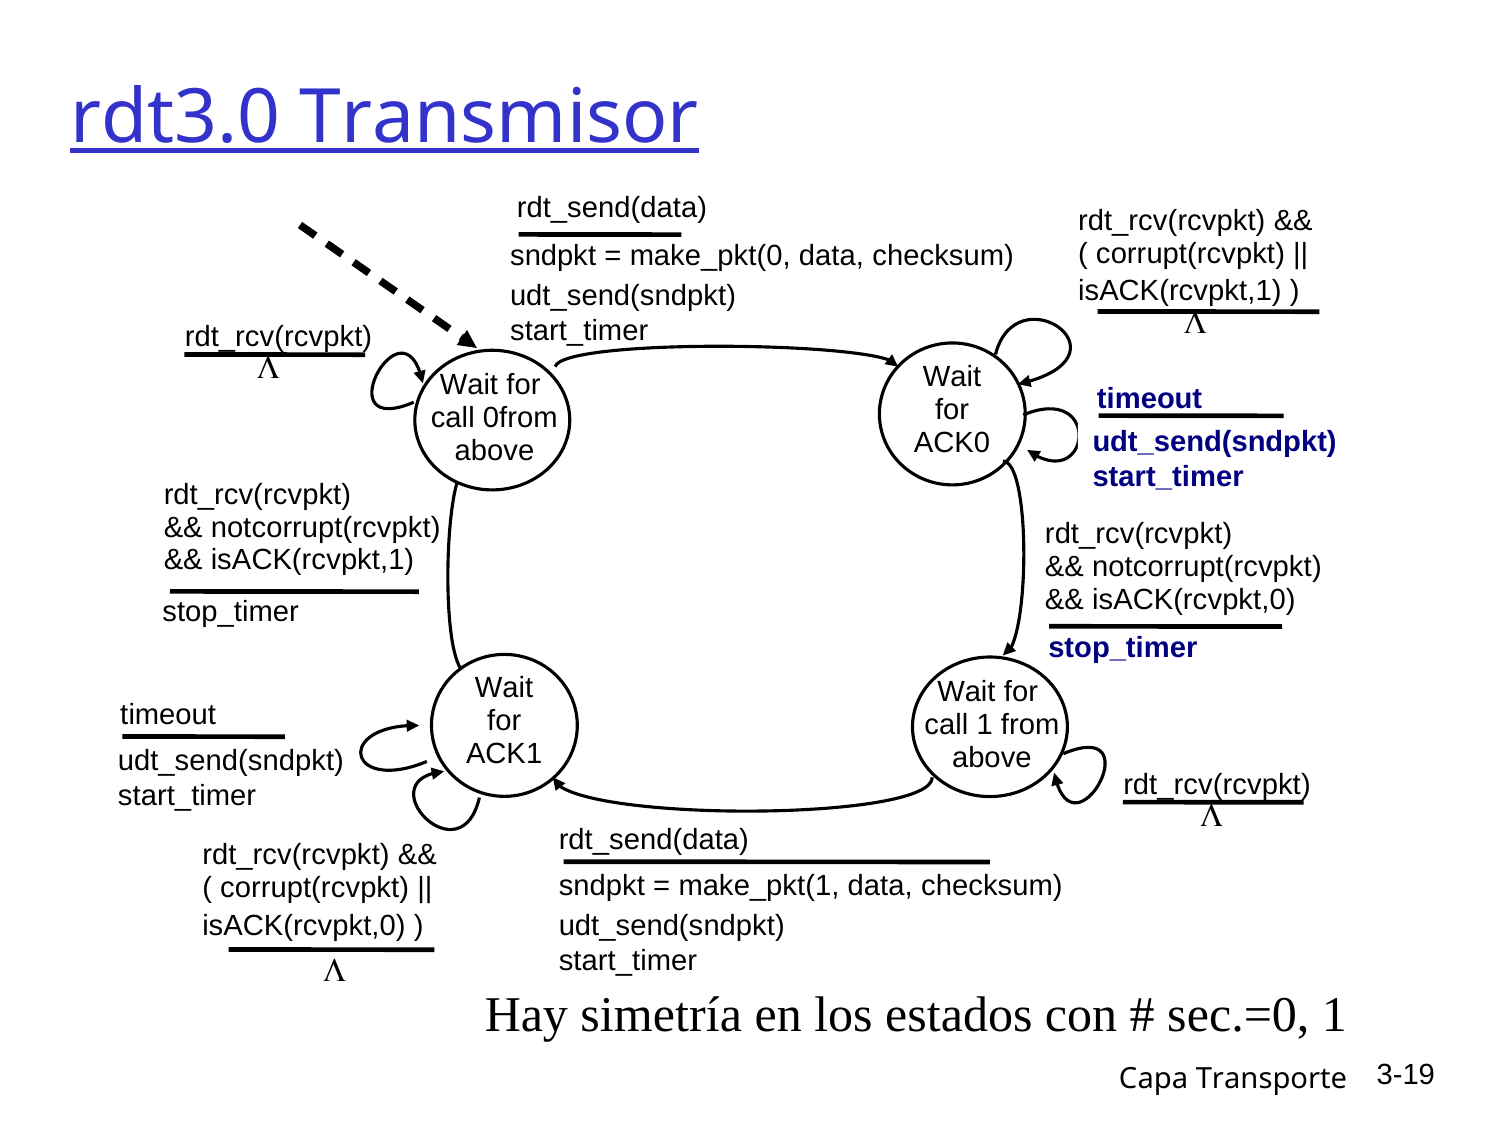

# rdt3.0 Transmisor
rdt_send(data)‏
rdt_rcv(rcvpkt) &&
( corrupt(rcvpkt) ||
isACK(rcvpkt,1) )‏
sndpkt = make_pkt(0, data, checksum)‏
udt_send(sndpkt)‏
start_timer

rdt_rcv(rcvpkt)‏
Wait for ACK0

Wait for
call 0from above
timeout
udt_send(sndpkt)‏
start_timer
rdt_rcv(rcvpkt)
&& notcorrupt(rcvpkt)
&& isACK(rcvpkt,1)
rdt_rcv(rcvpkt)
&& notcorrupt(rcvpkt)
&& isACK(rcvpkt,0)
stop_timer
stop_timer
Wait for ACK1
Wait for
call 1 from above
timeout
udt_send(sndpkt)‏
start_timer
rdt_rcv(rcvpkt)‏

rdt_send(data)‏
rdt_rcv(rcvpkt) &&
( corrupt(rcvpkt) ||
isACK(rcvpkt,0) )‏
sndpkt = make_pkt(1, data, checksum)‏
udt_send(sndpkt)‏
start_timer

Hay simetría en los estados con # sec.=0, 1
19